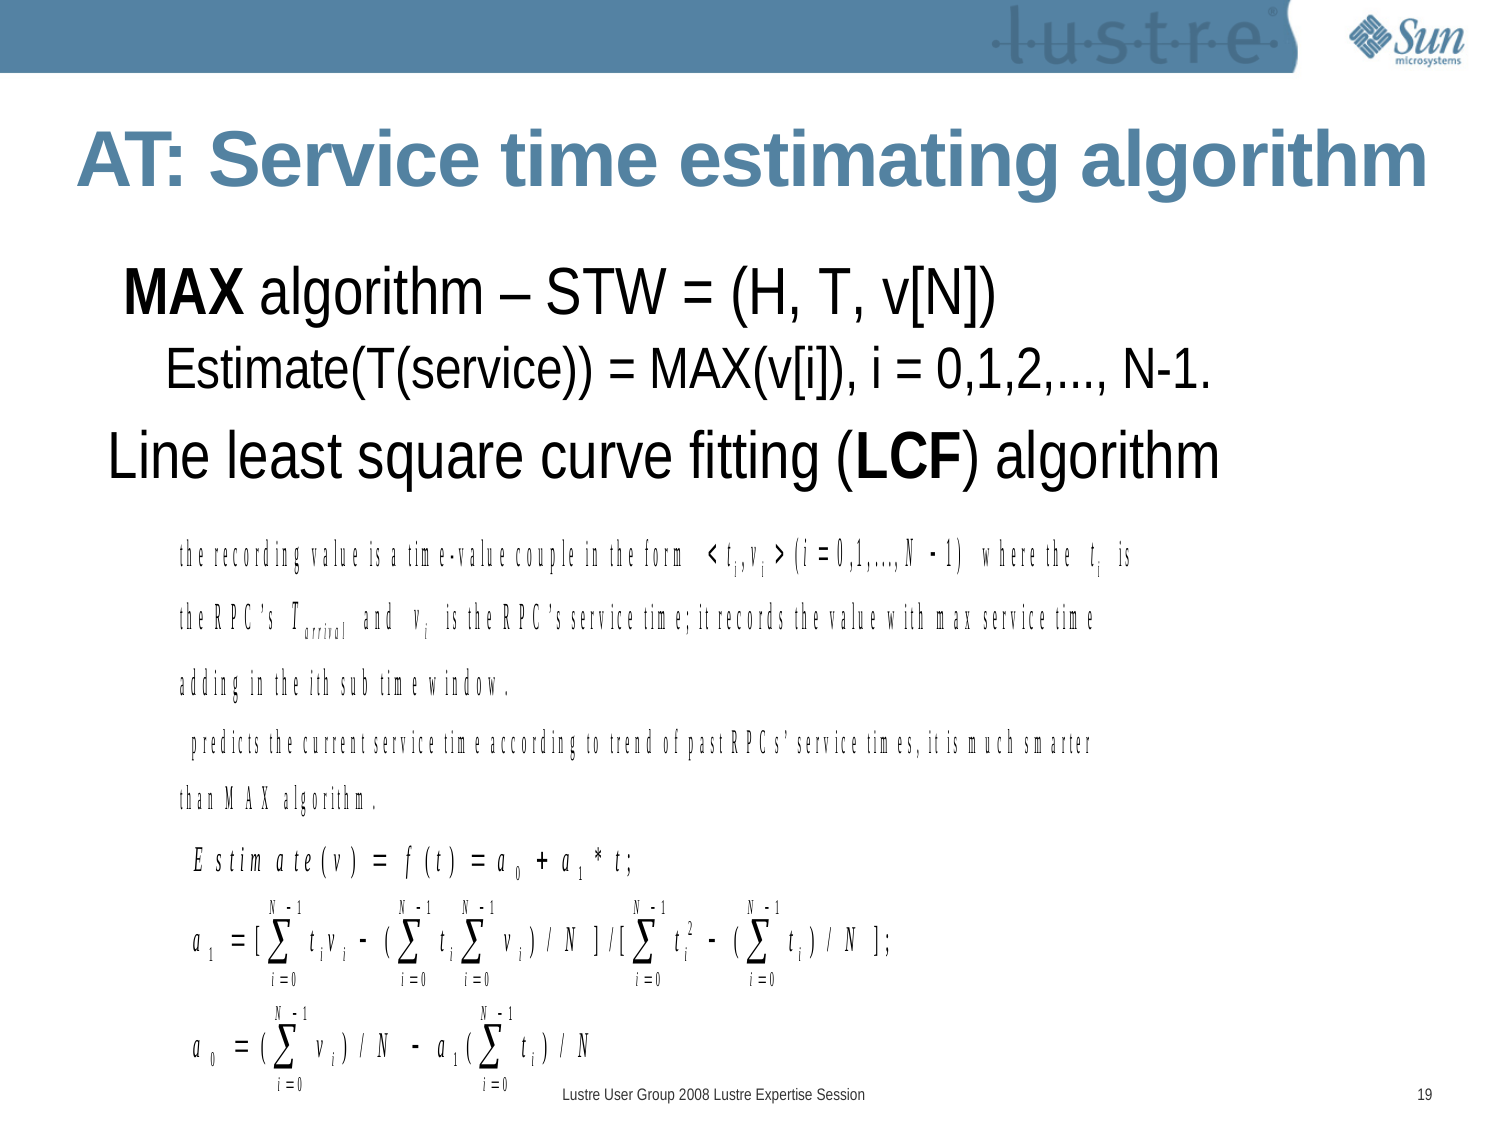

# AT: Service time estimating algorithm
 MAX algorithm – STW = (H, T, v[N])
Estimate(T(service)) = MAX(v[i]), i = 0,1,2,..., N-1.
Line least square curve fitting (LCF) algorithm